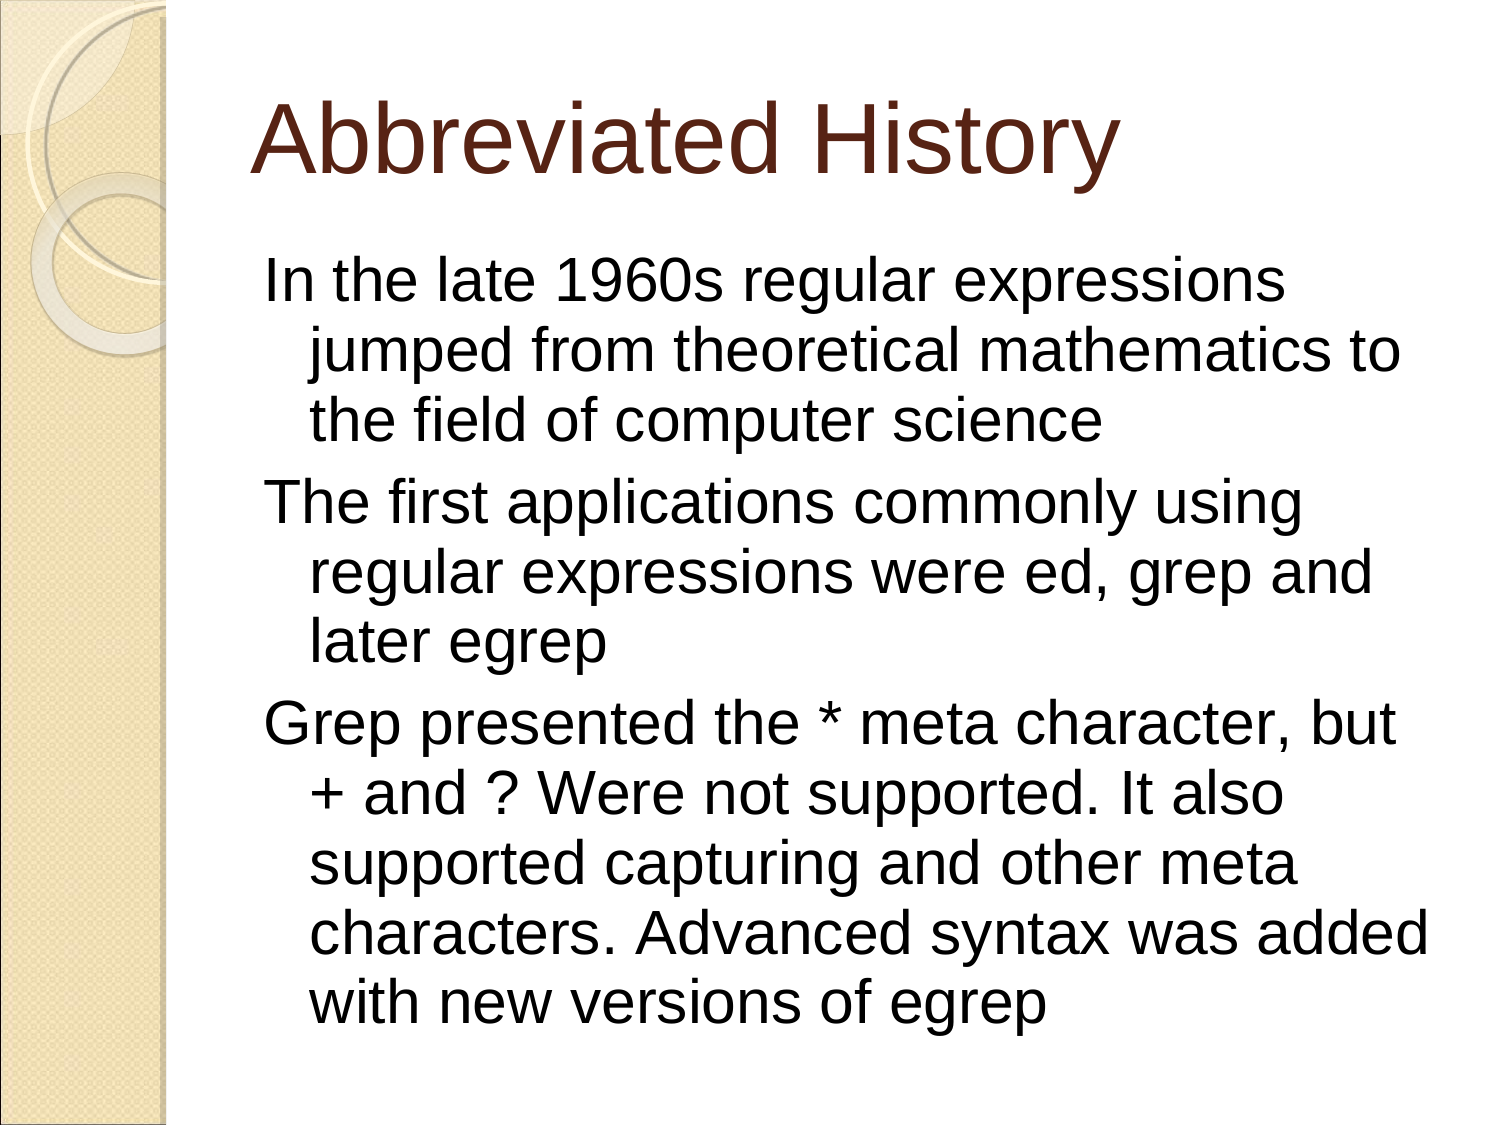

# Abbreviated History
In the late 1960s regular expressions jumped from theoretical mathematics to the field of computer science
The first applications commonly using regular expressions were ed, grep and later egrep
Grep presented the * meta character, but + and ? Were not supported. It also supported capturing and other meta characters. Advanced syntax was added with new versions of egrep